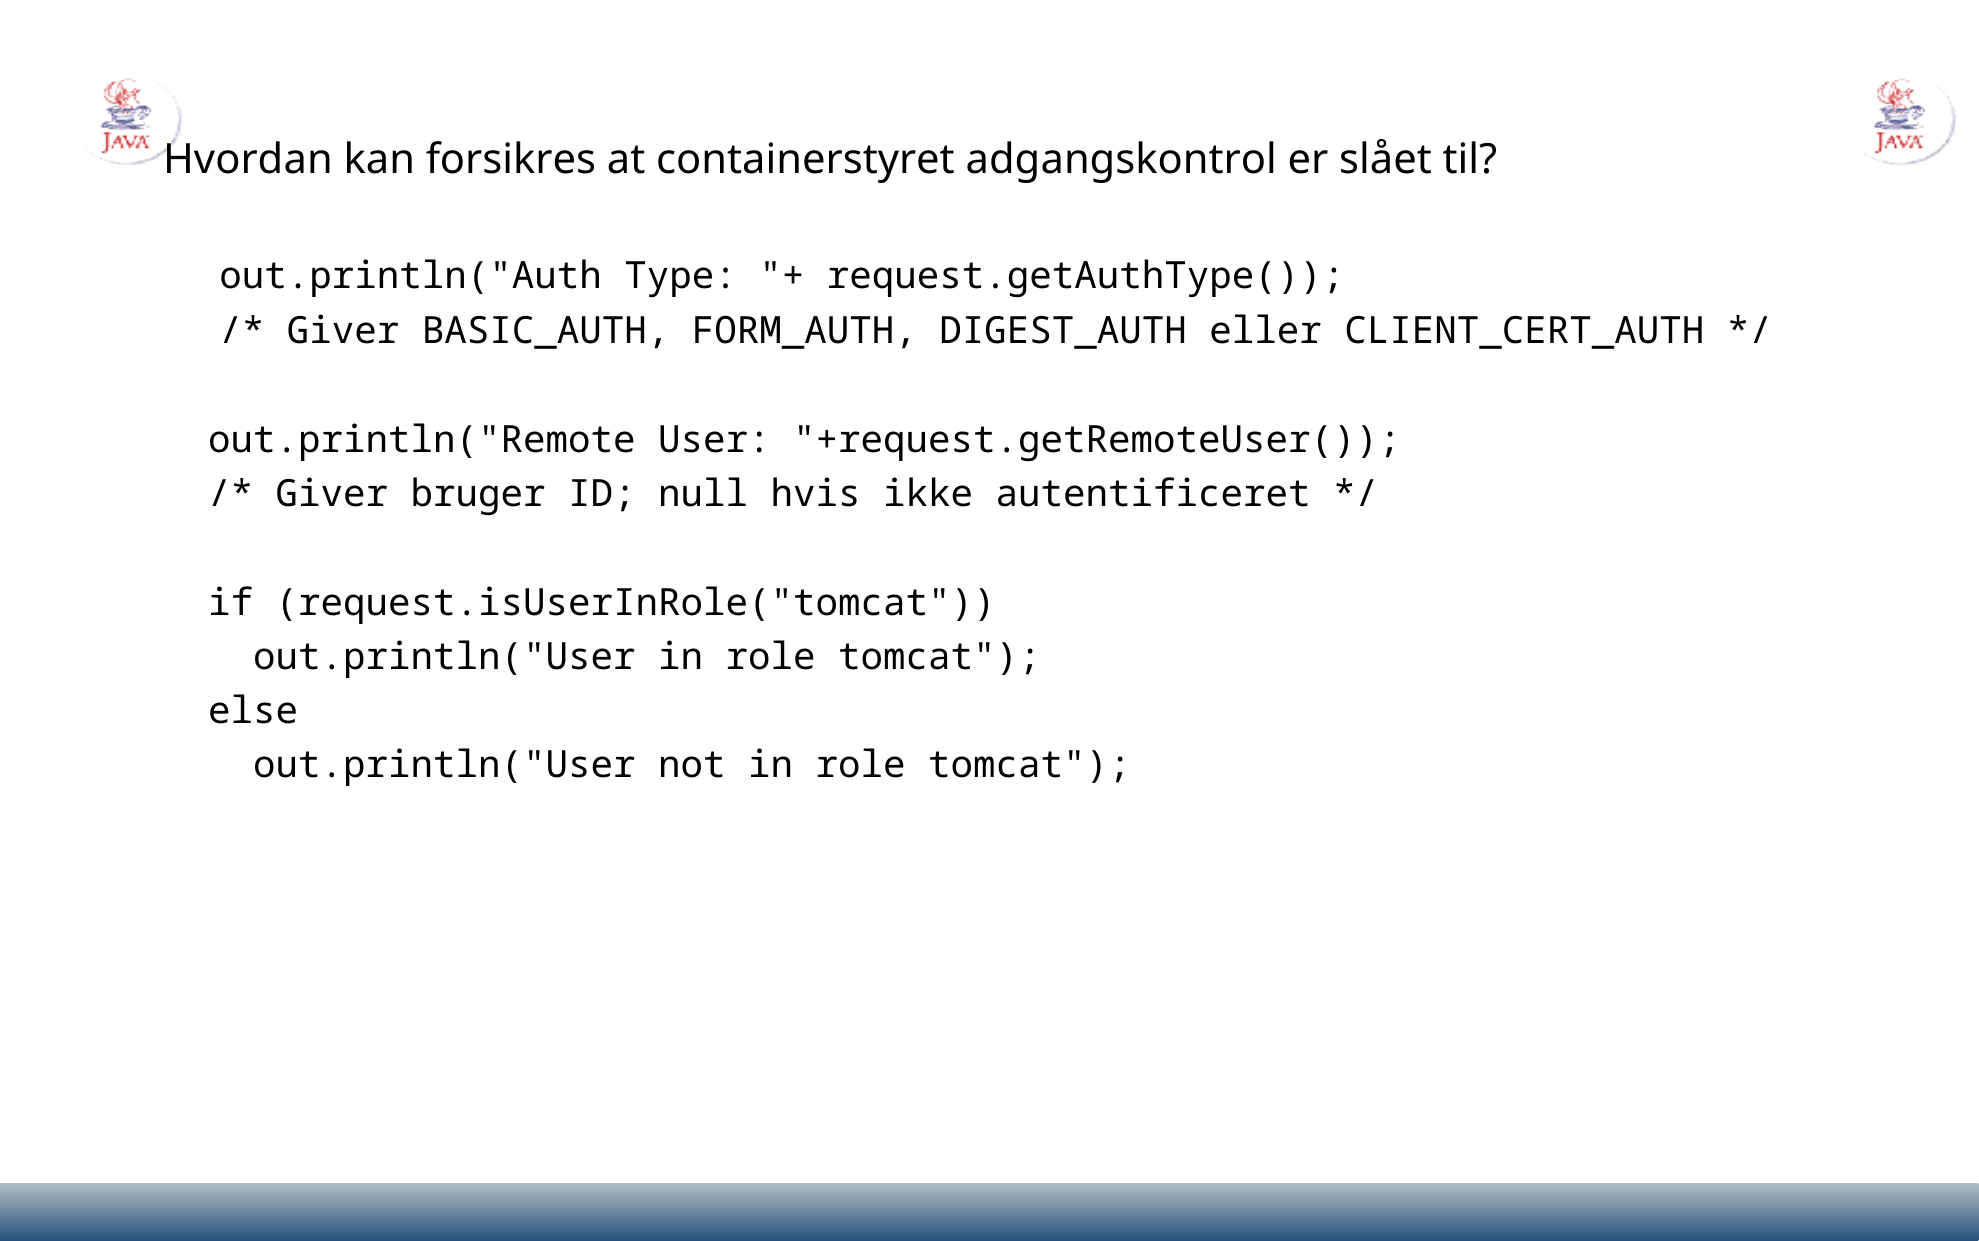

#
Hvordan kan forsikres at containerstyret adgangskontrol er slået til?
	out.println("Auth Type: "+ request.getAuthType());
	/* Giver BASIC_AUTH, FORM_AUTH, DIGEST_AUTH eller CLIENT_CERT_AUTH */
 out.println("Remote User: "+request.getRemoteUser());
 /* Giver bruger ID; null hvis ikke autentificeret */
 if (request.isUserInRole("tomcat"))
 out.println("User in role tomcat");
 else
 out.println("User not in role tomcat");